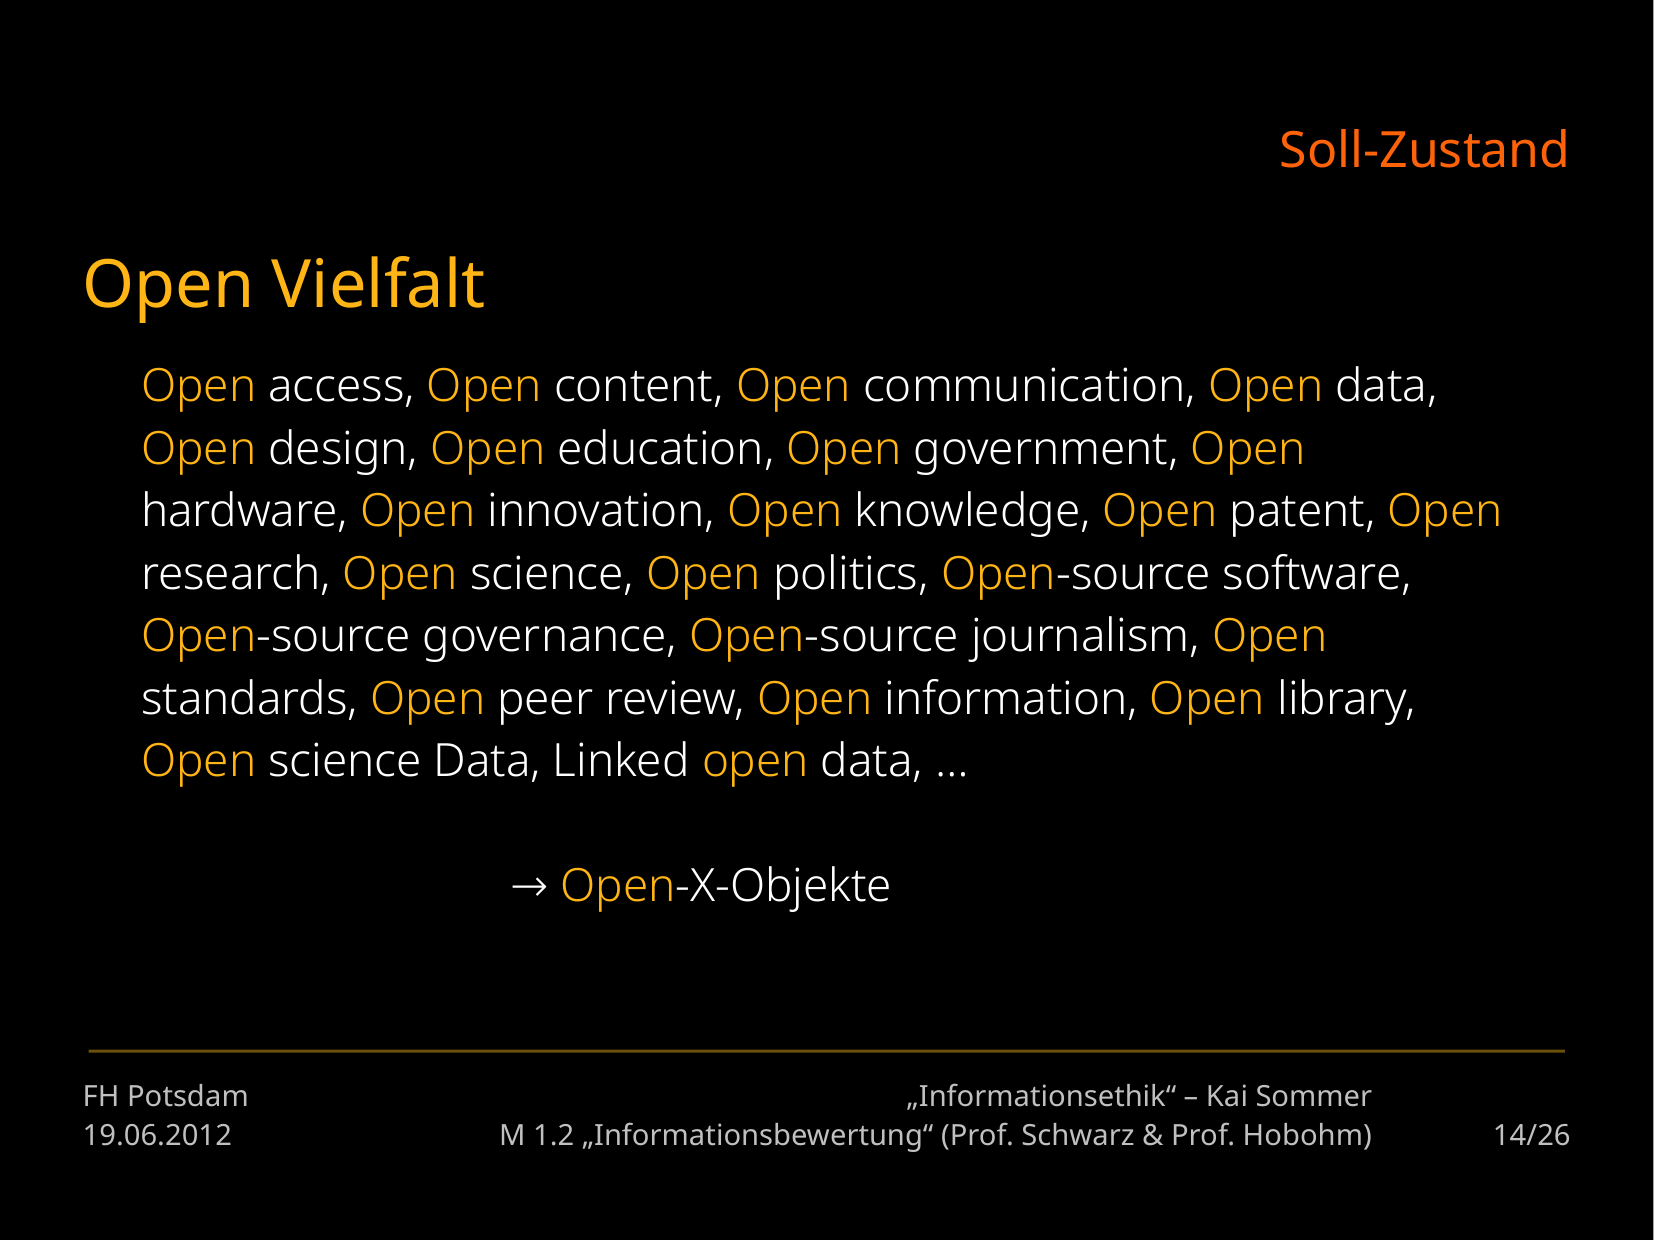

# Soll-Zustand
Open Vielfalt
Open access, Open content, Open communication, Open data, Open design, Open education, Open government, Open hardware, Open innovation, Open knowledge, Open patent, Open research, Open science, Open politics, Open-source software, Open-source governance, Open-source journalism, Open standards, Open peer review, Open information, Open library, Open science Data, Linked open data, …
					→ Open-X-Objekte
14